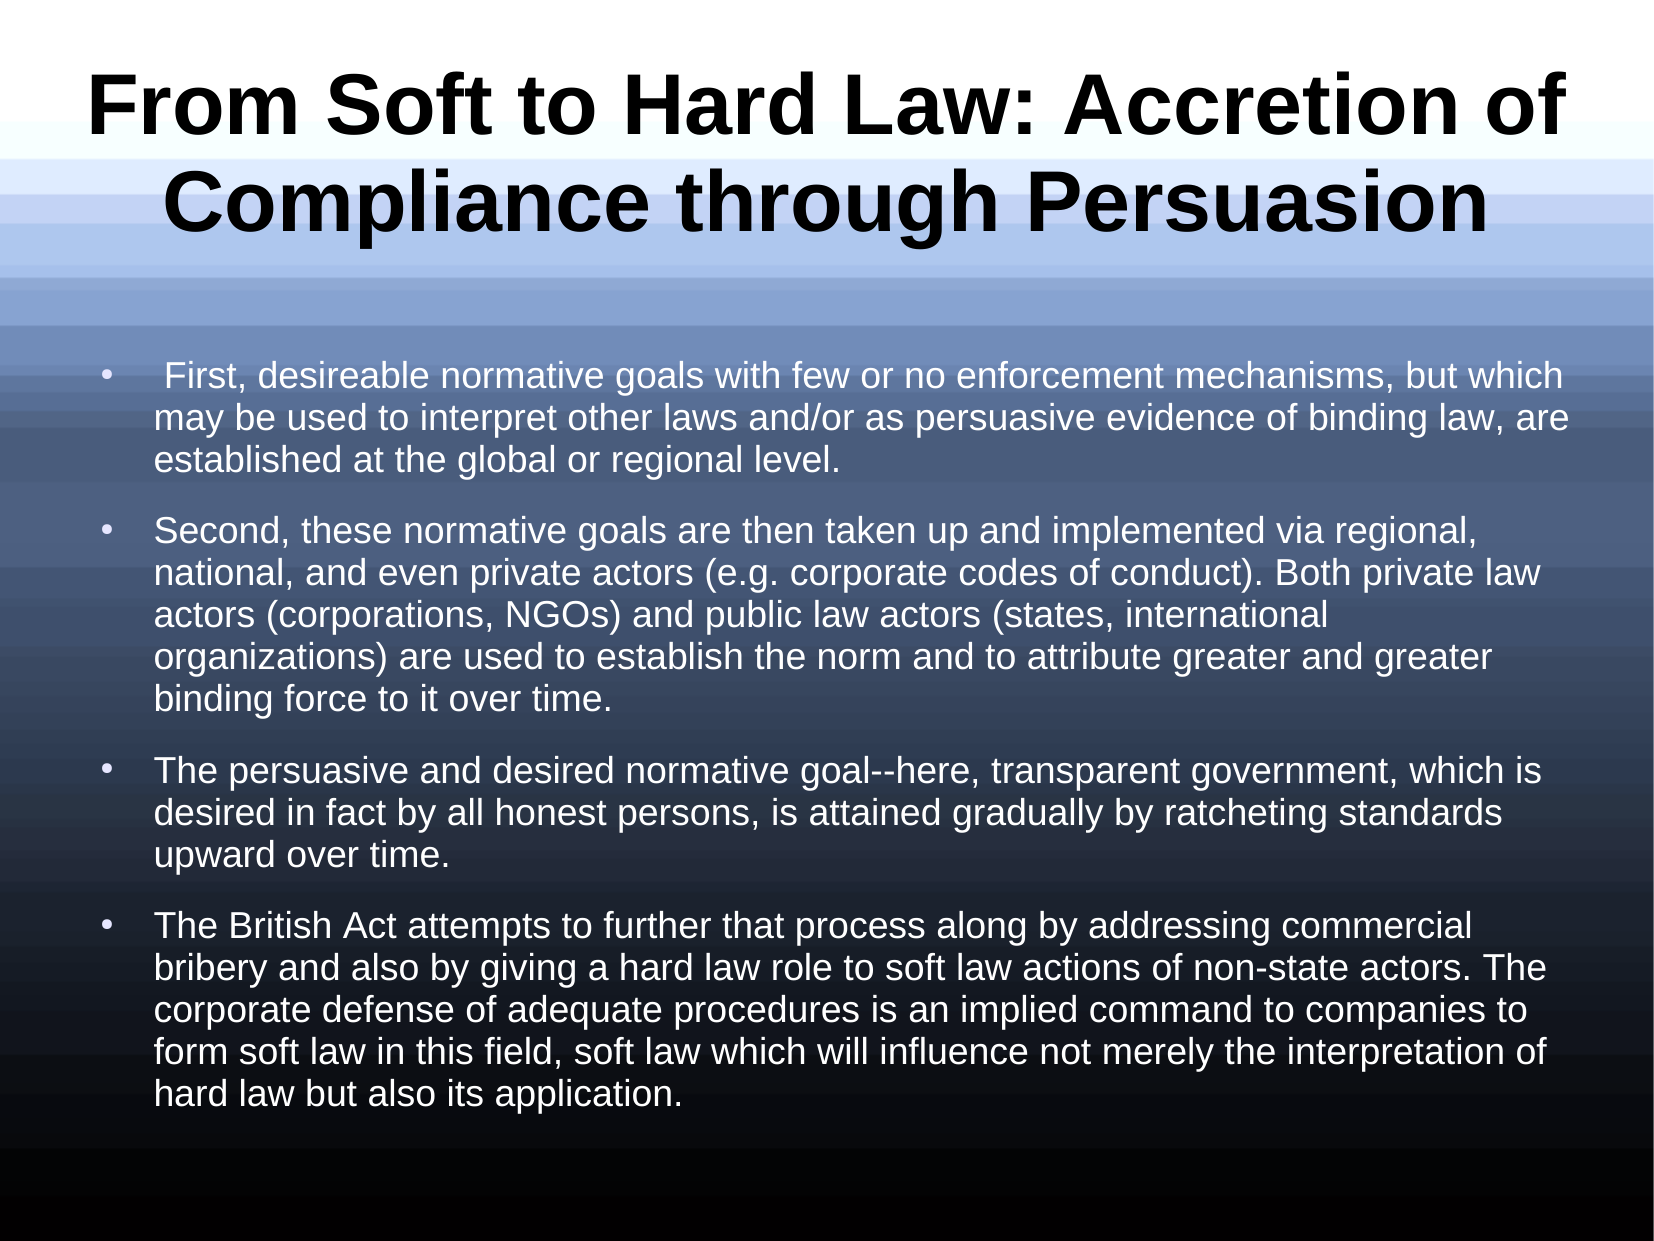

# From Soft to Hard Law: Accretion of Compliance through Persuasion
 First, desireable normative goals with few or no enforcement mechanisms, but which may be used to interpret other laws and/or as persuasive evidence of binding law, are established at the global or regional level.
Second, these normative goals are then taken up and implemented via regional, national, and even private actors (e.g. corporate codes of conduct). Both private law actors (corporations, NGOs) and public law actors (states, international organizations) are used to establish the norm and to attribute greater and greater binding force to it over time.
The persuasive and desired normative goal--here, transparent government, which is desired in fact by all honest persons, is attained gradually by ratcheting standards upward over time.
The British Act attempts to further that process along by addressing commercial bribery and also by giving a hard law role to soft law actions of non-state actors. The corporate defense of adequate procedures is an implied command to companies to form soft law in this field, soft law which will influence not merely the interpretation of hard law but also its application.